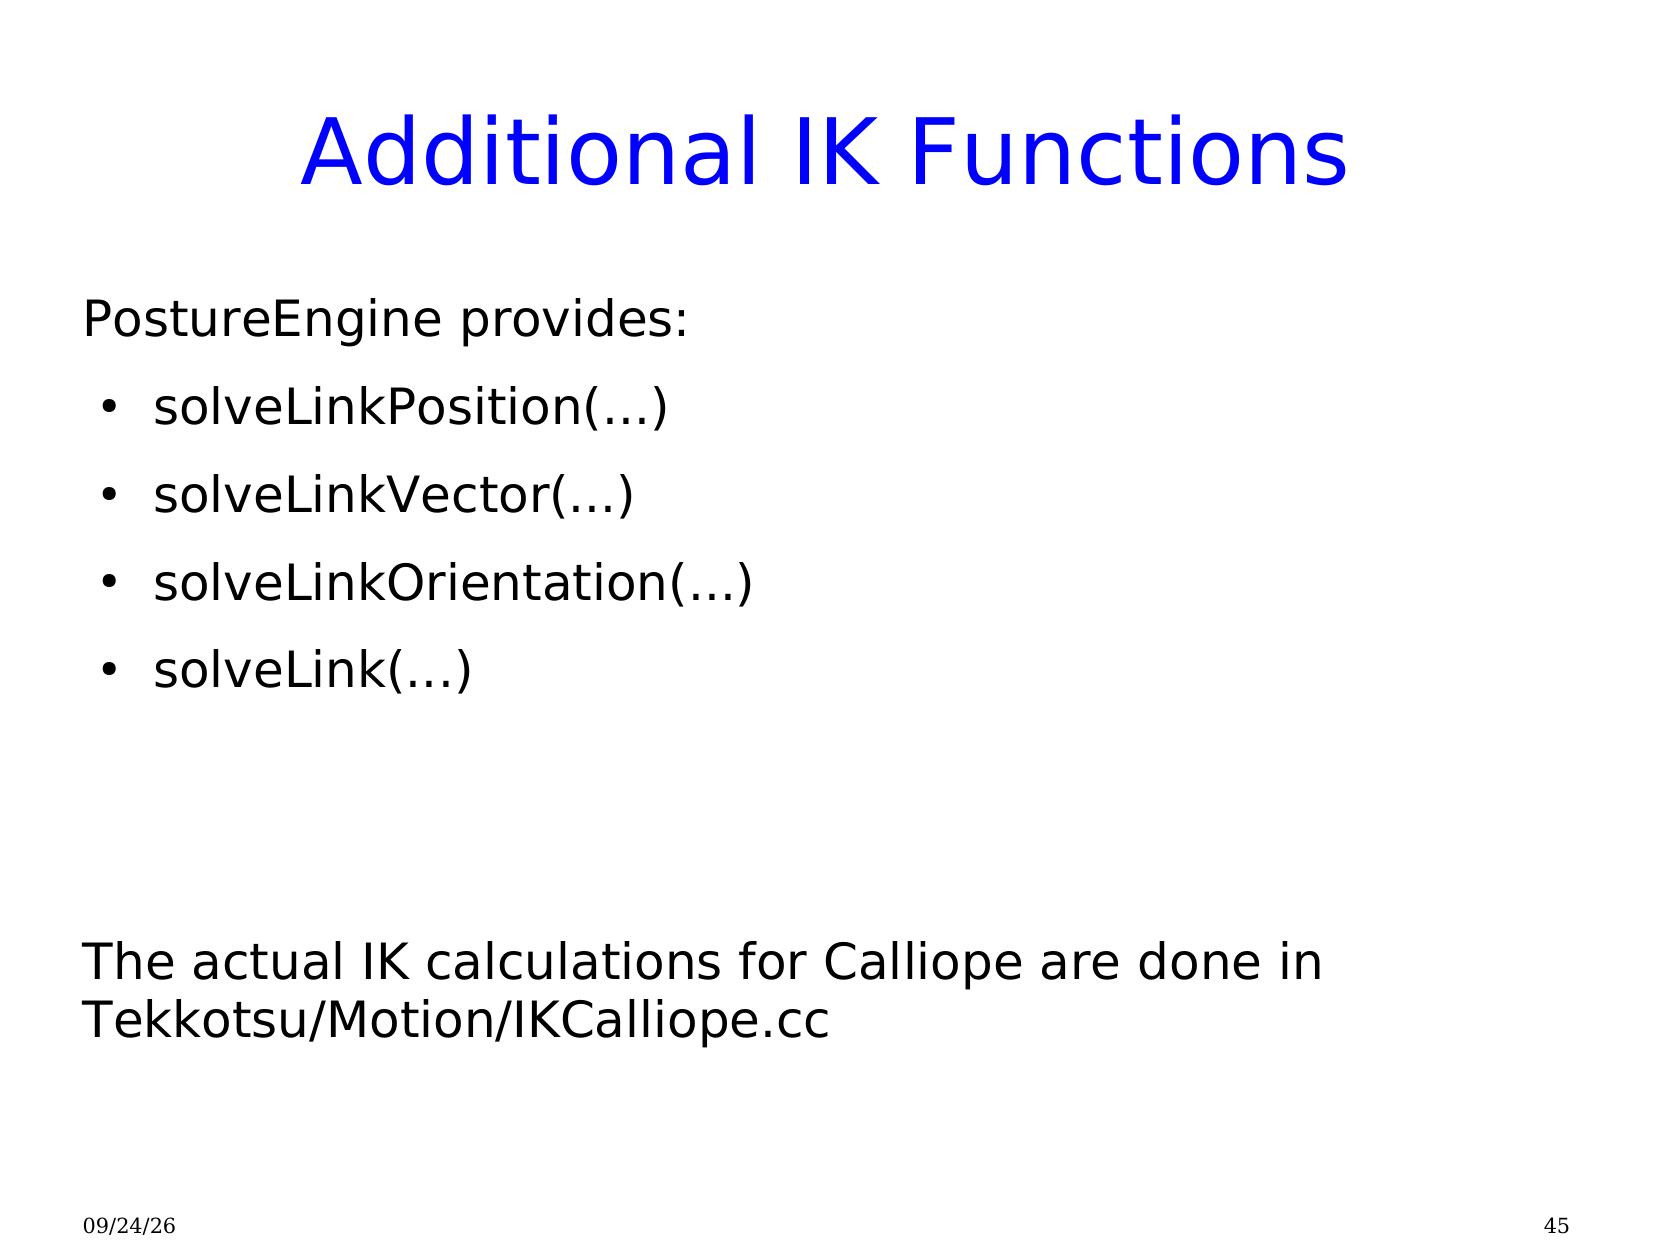

# Additional IK Functions
PostureEngine provides:
solveLinkPosition(...)
solveLinkVector(...)
solveLinkOrientation(...)
solveLink(...)
The actual IK calculations for Calliope are done in
Tekkotsu/Motion/IKCalliope.cc
45